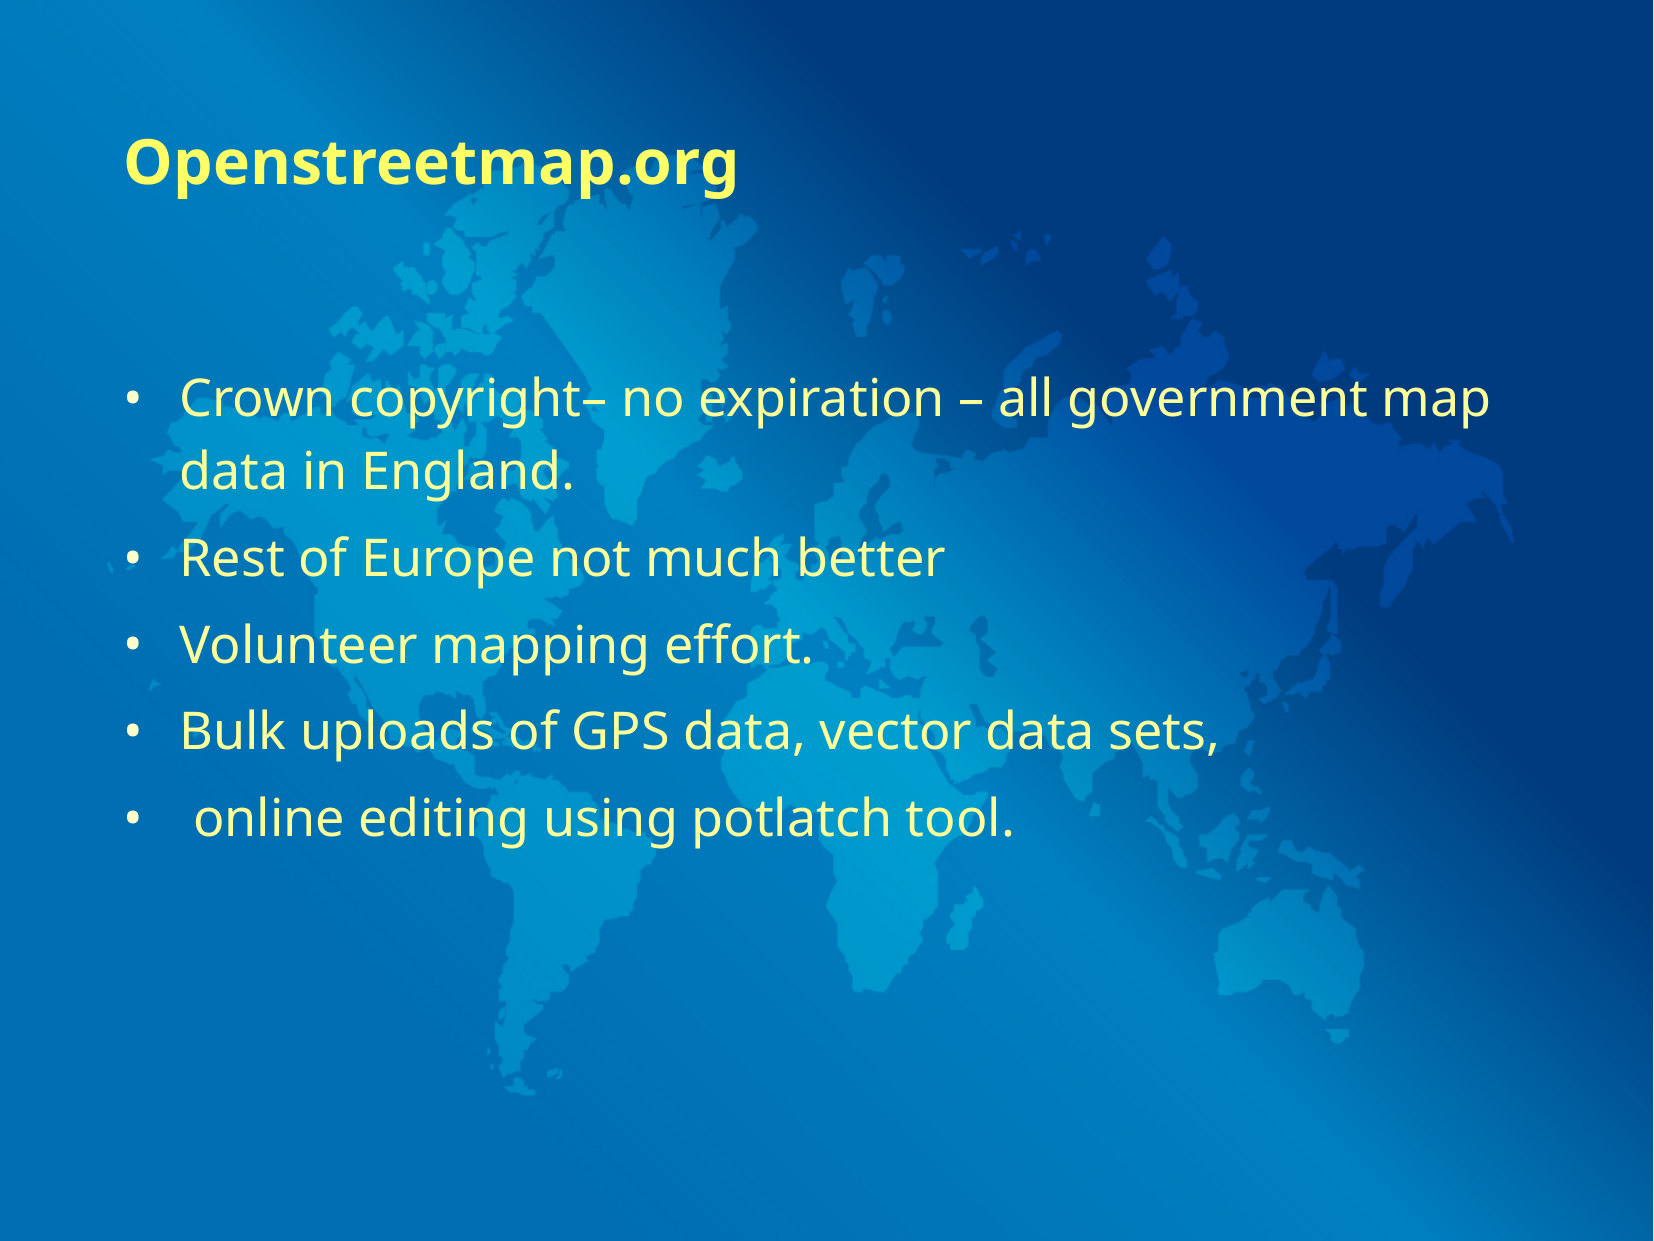

# Openstreetmap.org
Crown copyright– no expiration – all government map data in England.
Rest of Europe not much better
Volunteer mapping effort.
Bulk uploads of GPS data, vector data sets,
 online editing using potlatch tool.